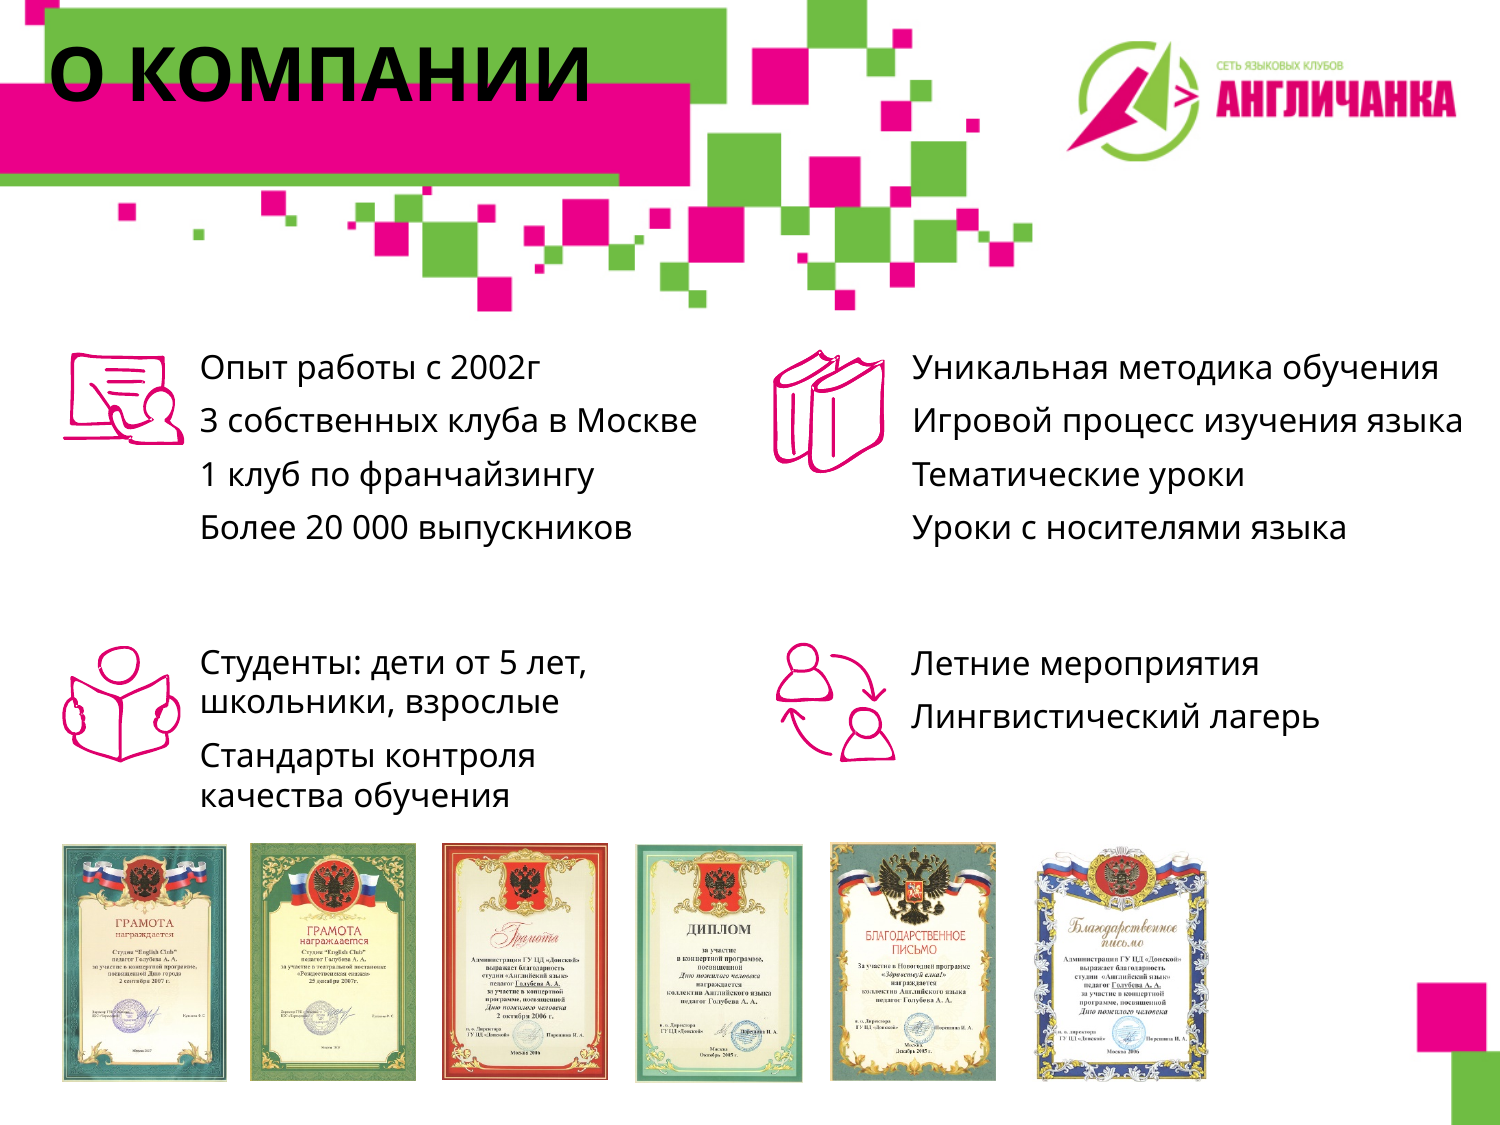

О КОМПАНИИ
Опыт работы с 2002г
3 собственных клуба в Москве
1 клуб по франчайзингу
Более 20 000 выпускников
Уникальная методика обучения
Игровой процесс изучения языка
Тематические уроки
Уроки с носителями языка
Студенты: дети от 5 лет,
школьники, взрослые
Стандарты контроля
качества обучения
Летние мероприятия
Лингвистический лагерь